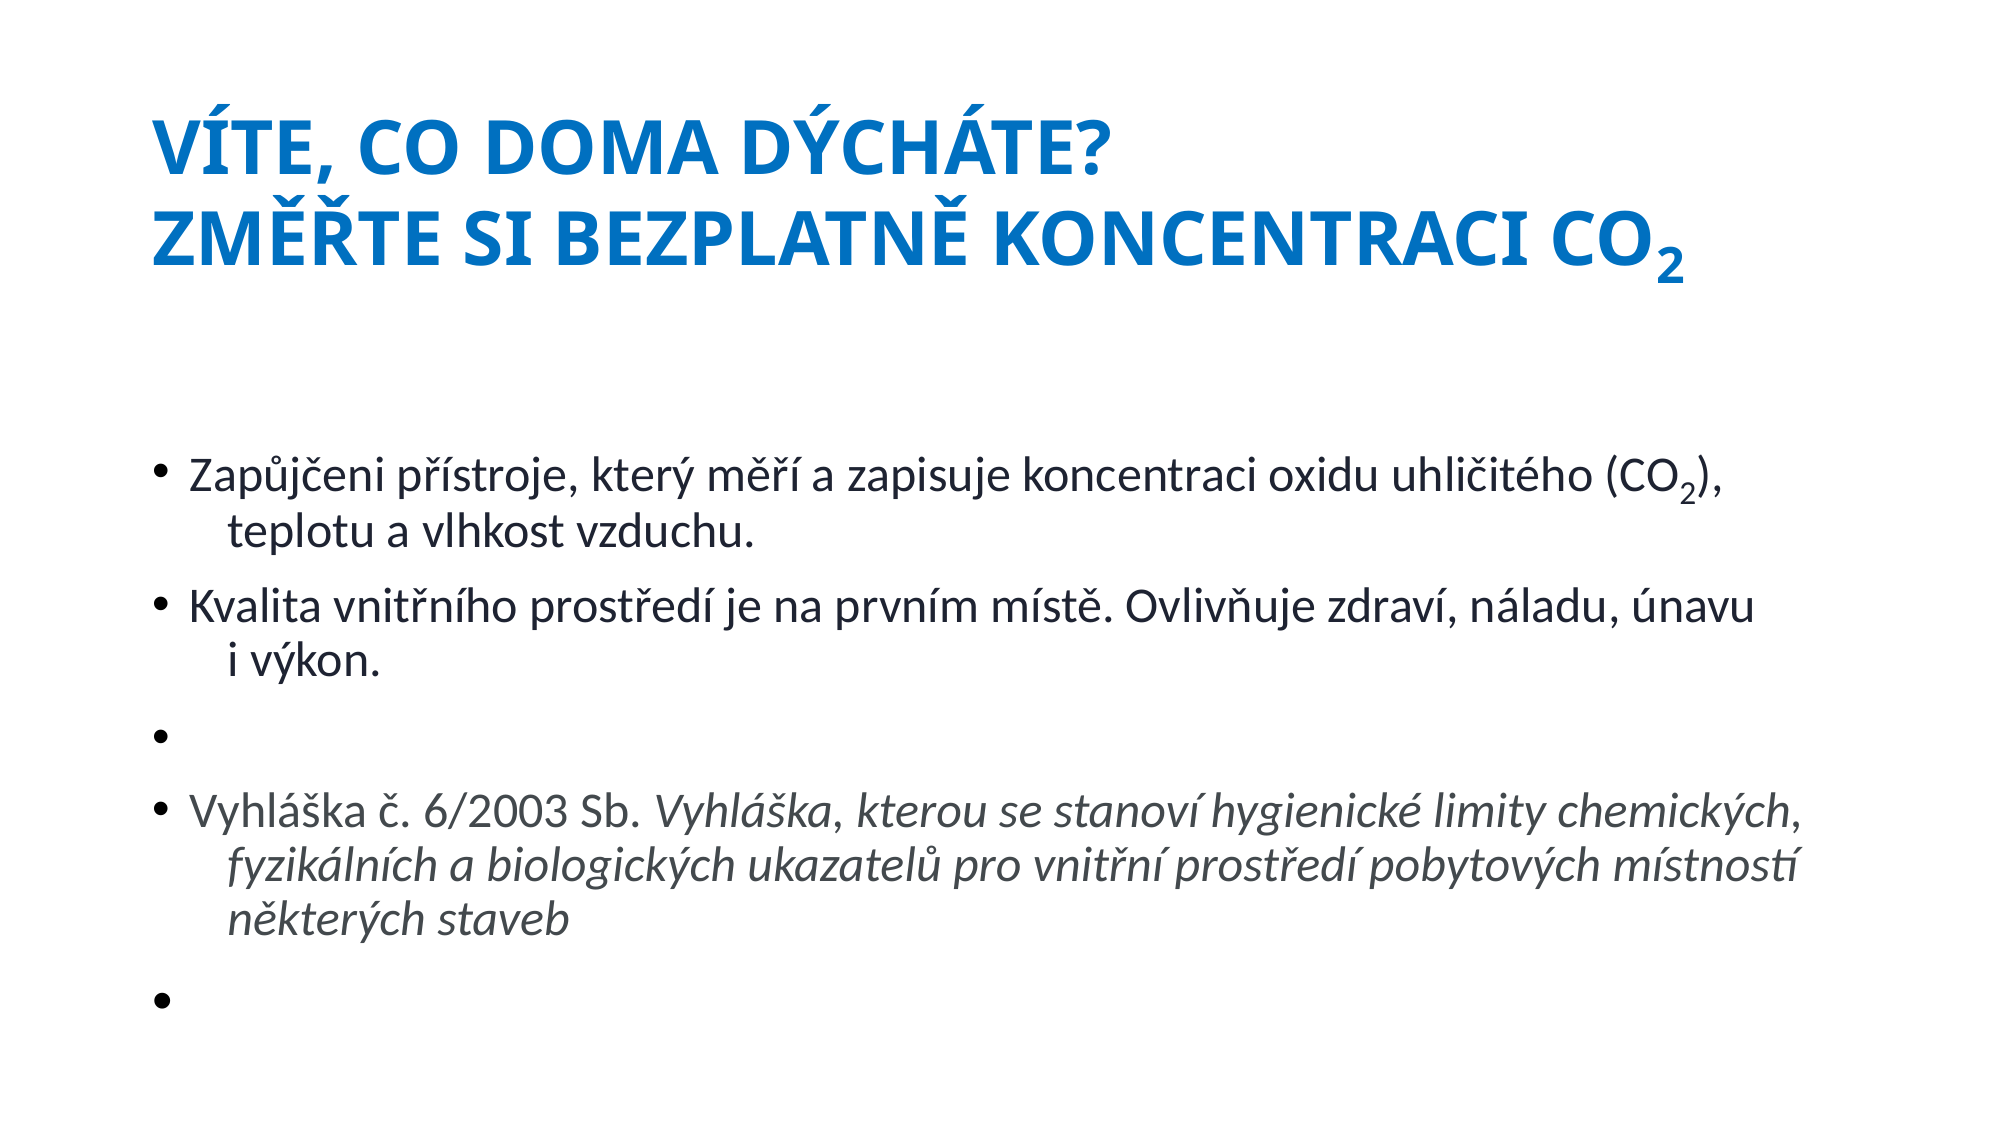

# VÍTE, CO DOMA DÝCHÁTE? ZMĚŘTE SI BEZPLATNĚ KONCENTRACI CO2
Zapůjčeni přístroje, který měří a zapisuje koncentraci oxidu uhličitého (CO2), teplotu a vlhkost vzduchu.
Kvalita vnitřního prostředí je na prvním místě. Ovlivňuje zdraví, náladu, únavu i výkon.
Vyhláška č. 6/2003 Sb. Vyhláška, kterou se stanoví hygienické limity chemických, fyzikálních a biologických ukazatelů pro vnitřní prostředí pobytových místností některých staveb